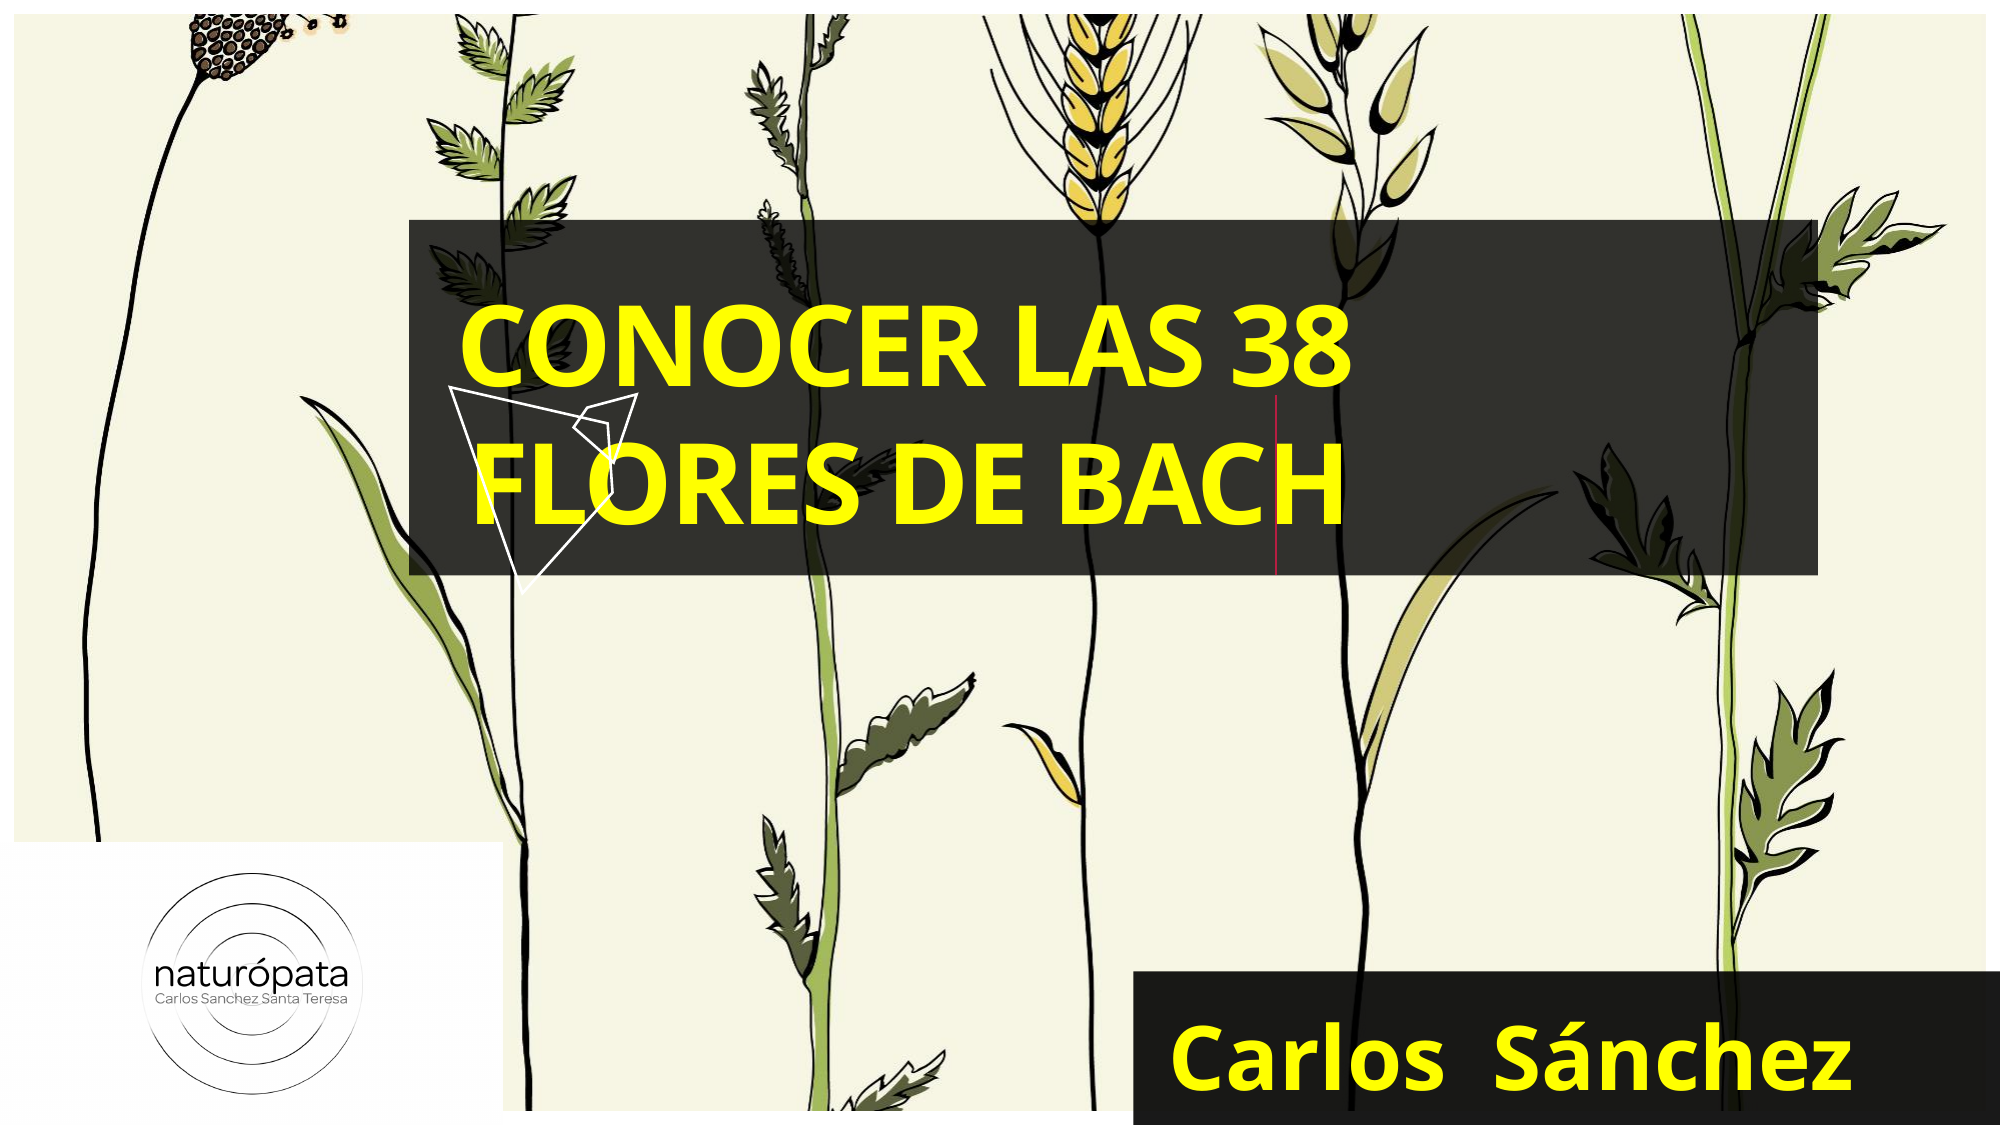

# Conocer las 38 Flores de Bach
Carlos Sánchez